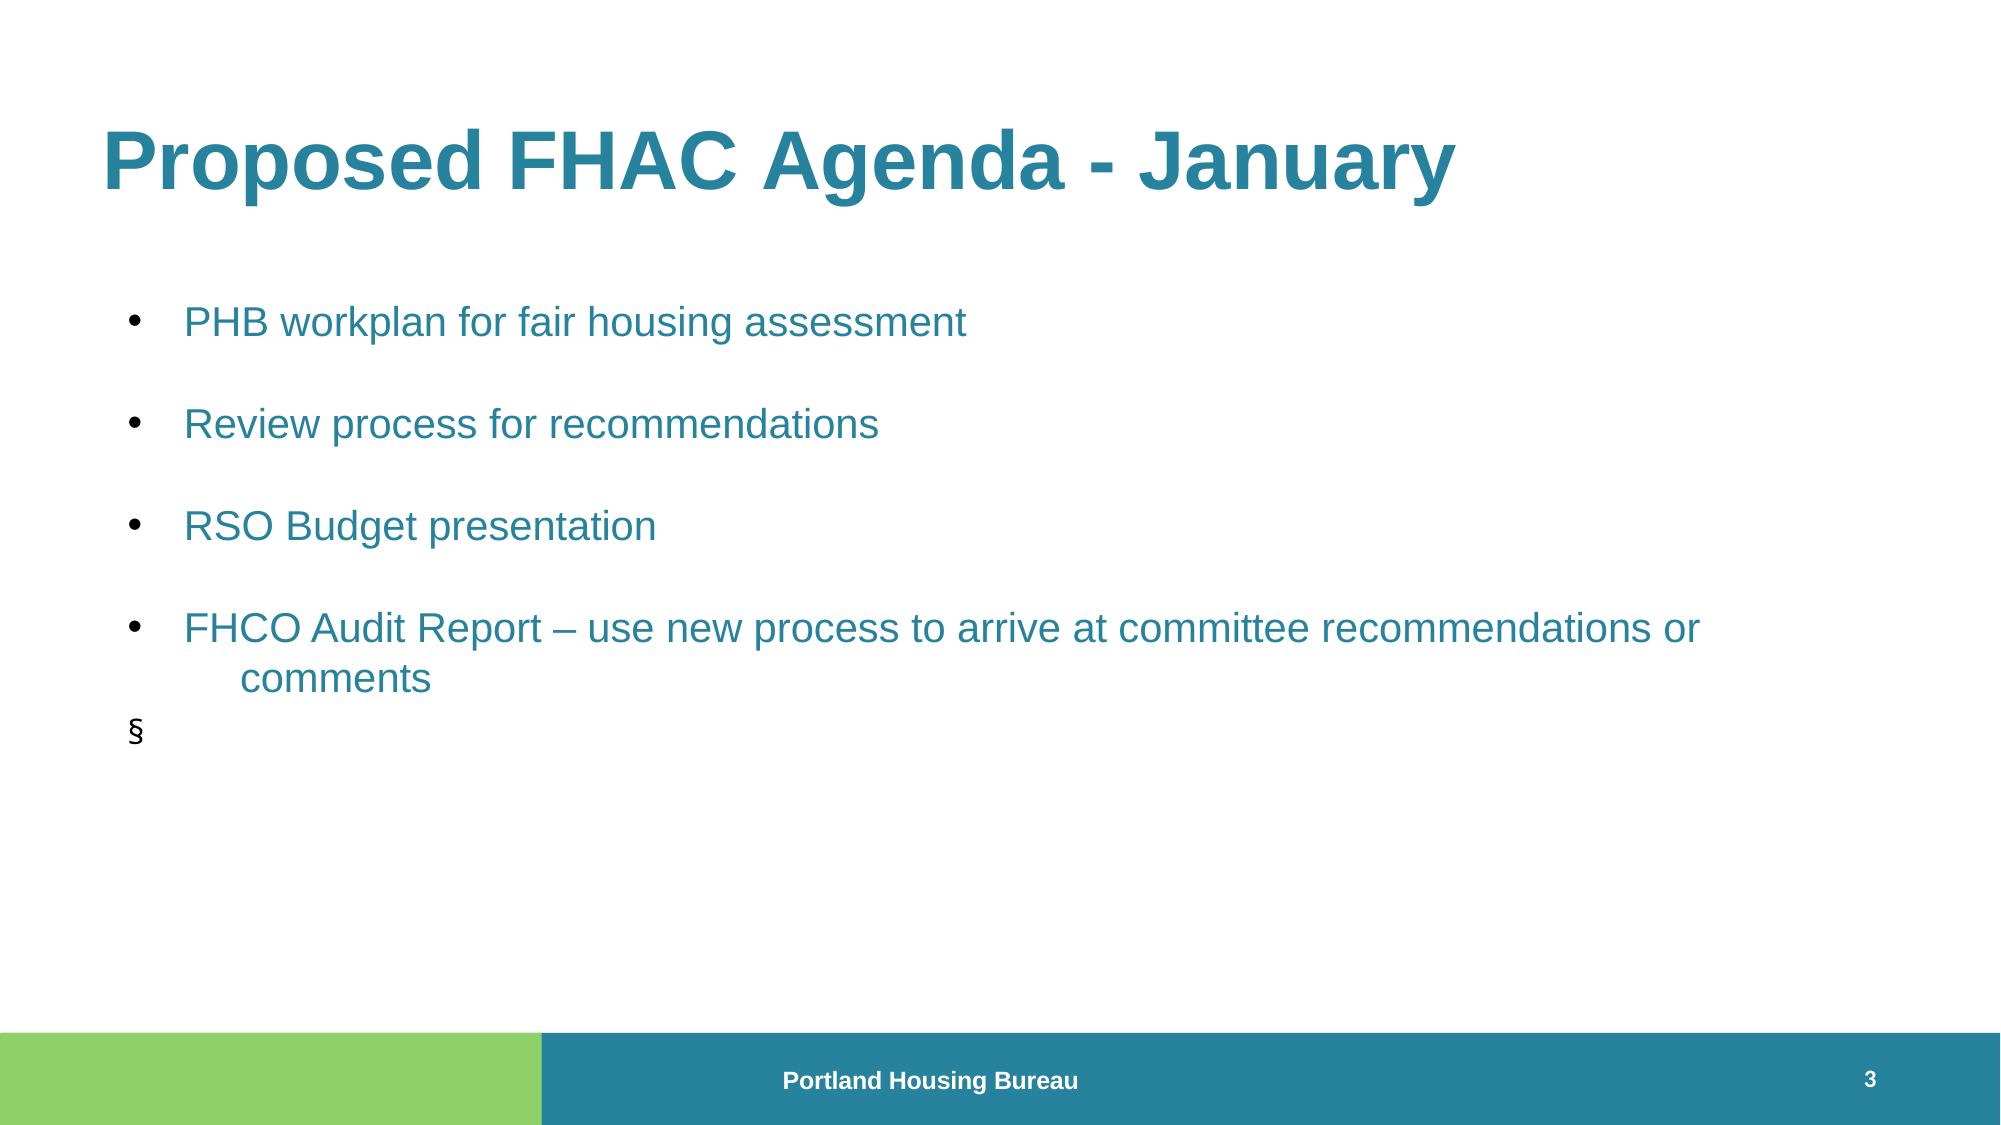

# Proposed FHAC Agenda - January
PHB workplan for fair housing assessment
Review process for recommendations
RSO Budget presentation
FHCO Audit Report – use new process to arrive at committee recommendations or comments
Portland Housing Bureau